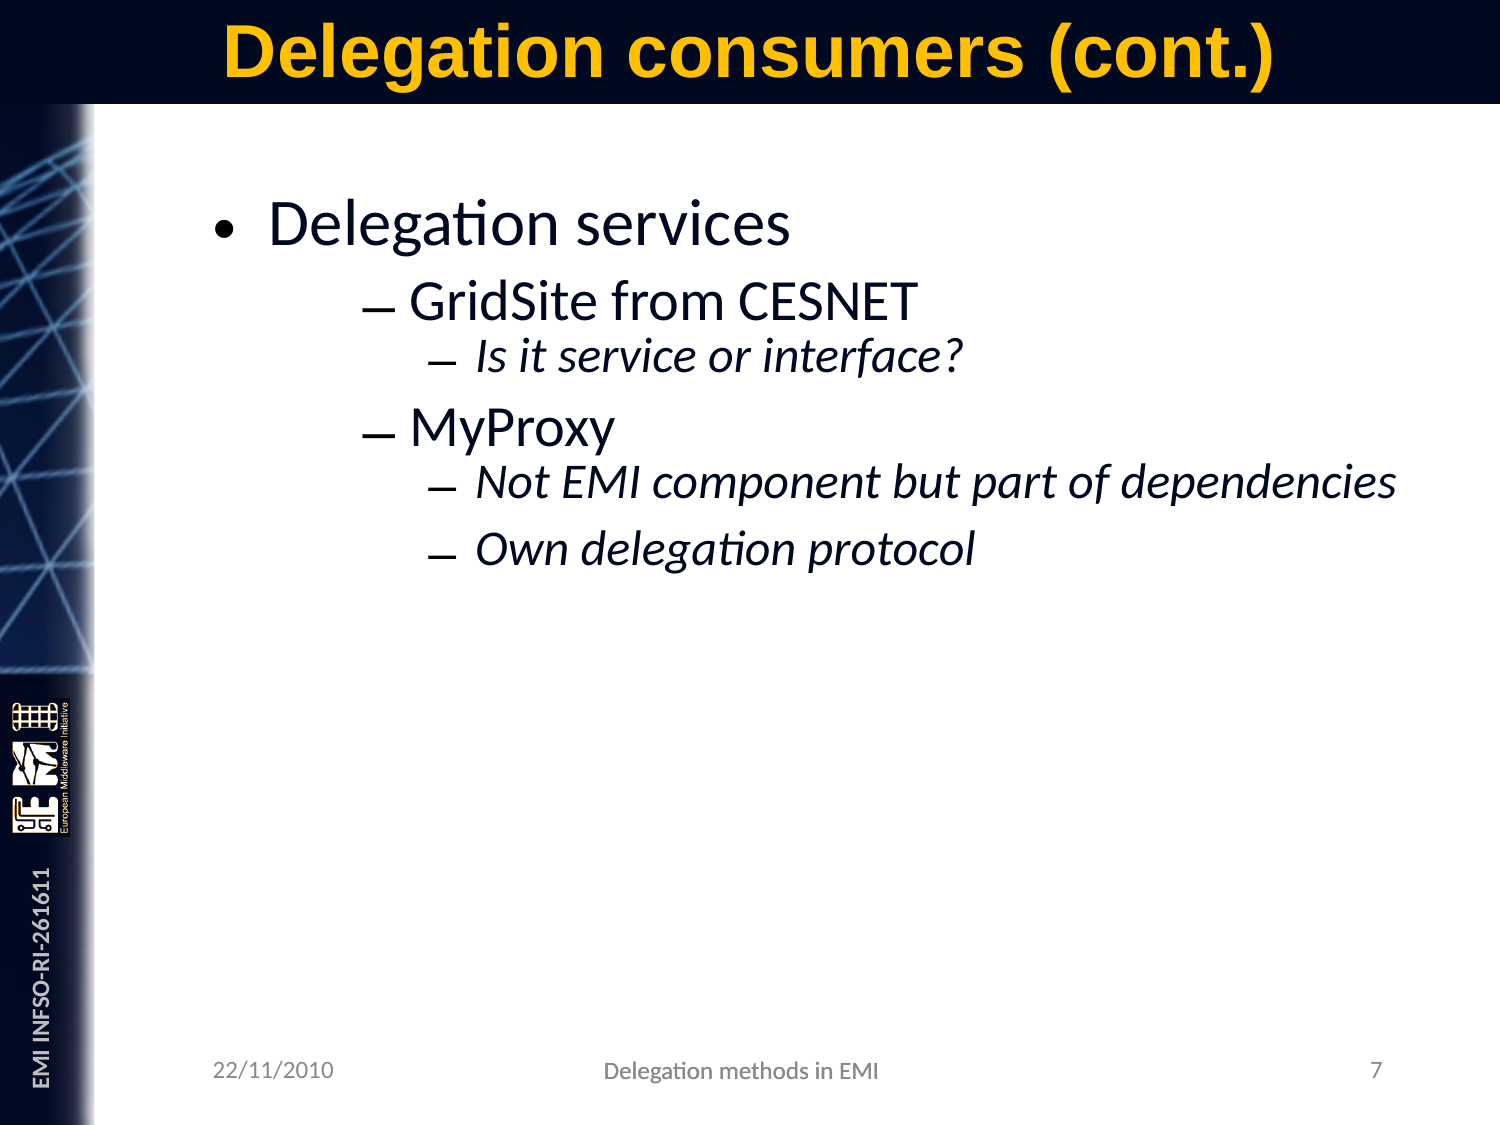

Delegation consumers (cont.)
# Delegation services
GridSite from CESNET
Is it service or interface?
MyProxy
Not EMI component but part of dependencies
Own delegation protocol
22/11/2010
fasfsaf
Delegation methods in EMI